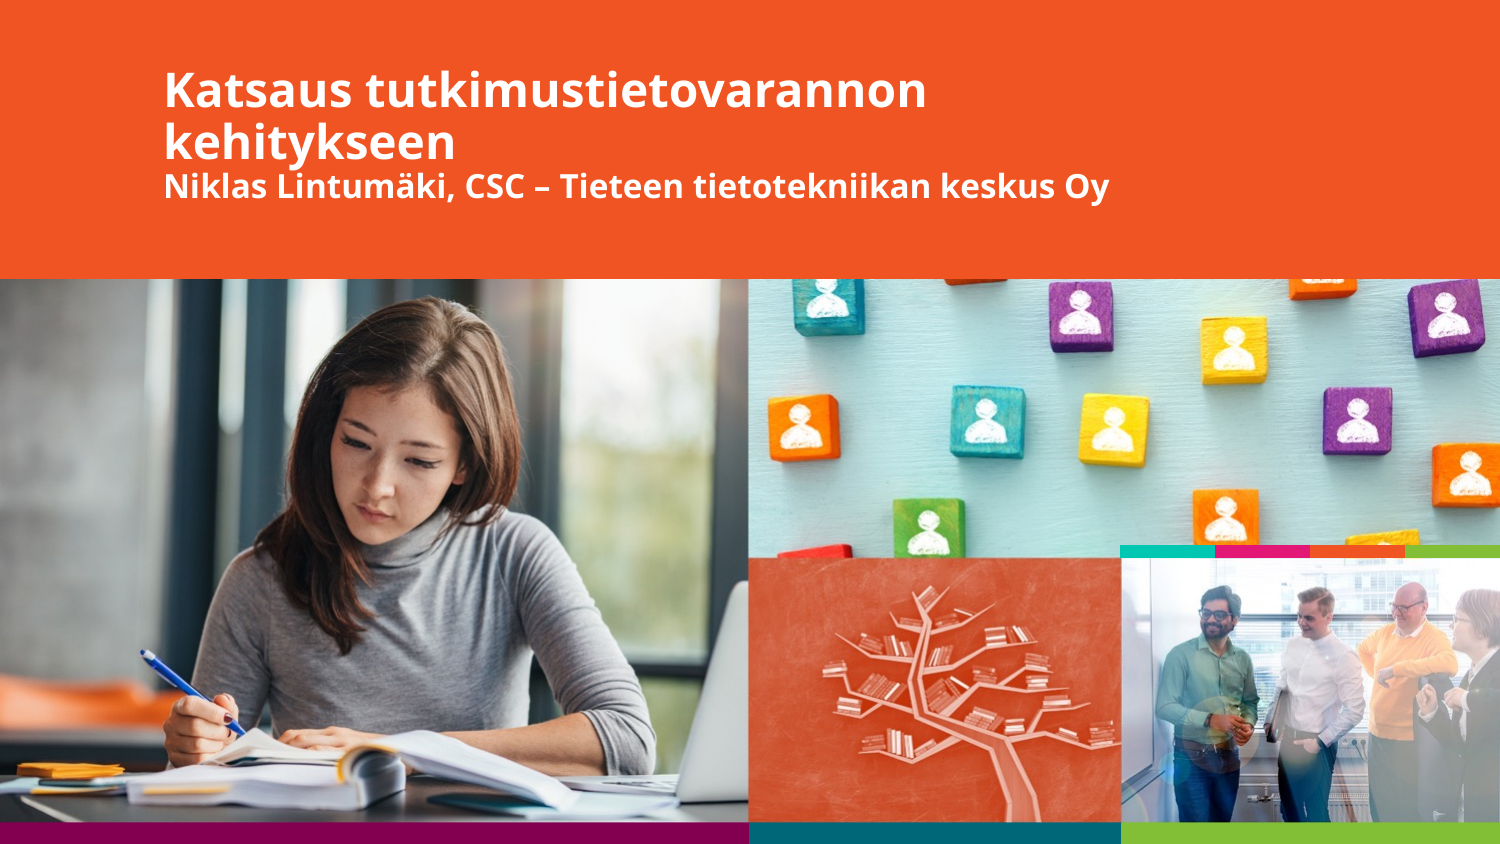

# Katsaus tutkimustietovarannon kehitykseen Niklas Lintumäki, CSC – Tieteen tietotekniikan keskus Oy